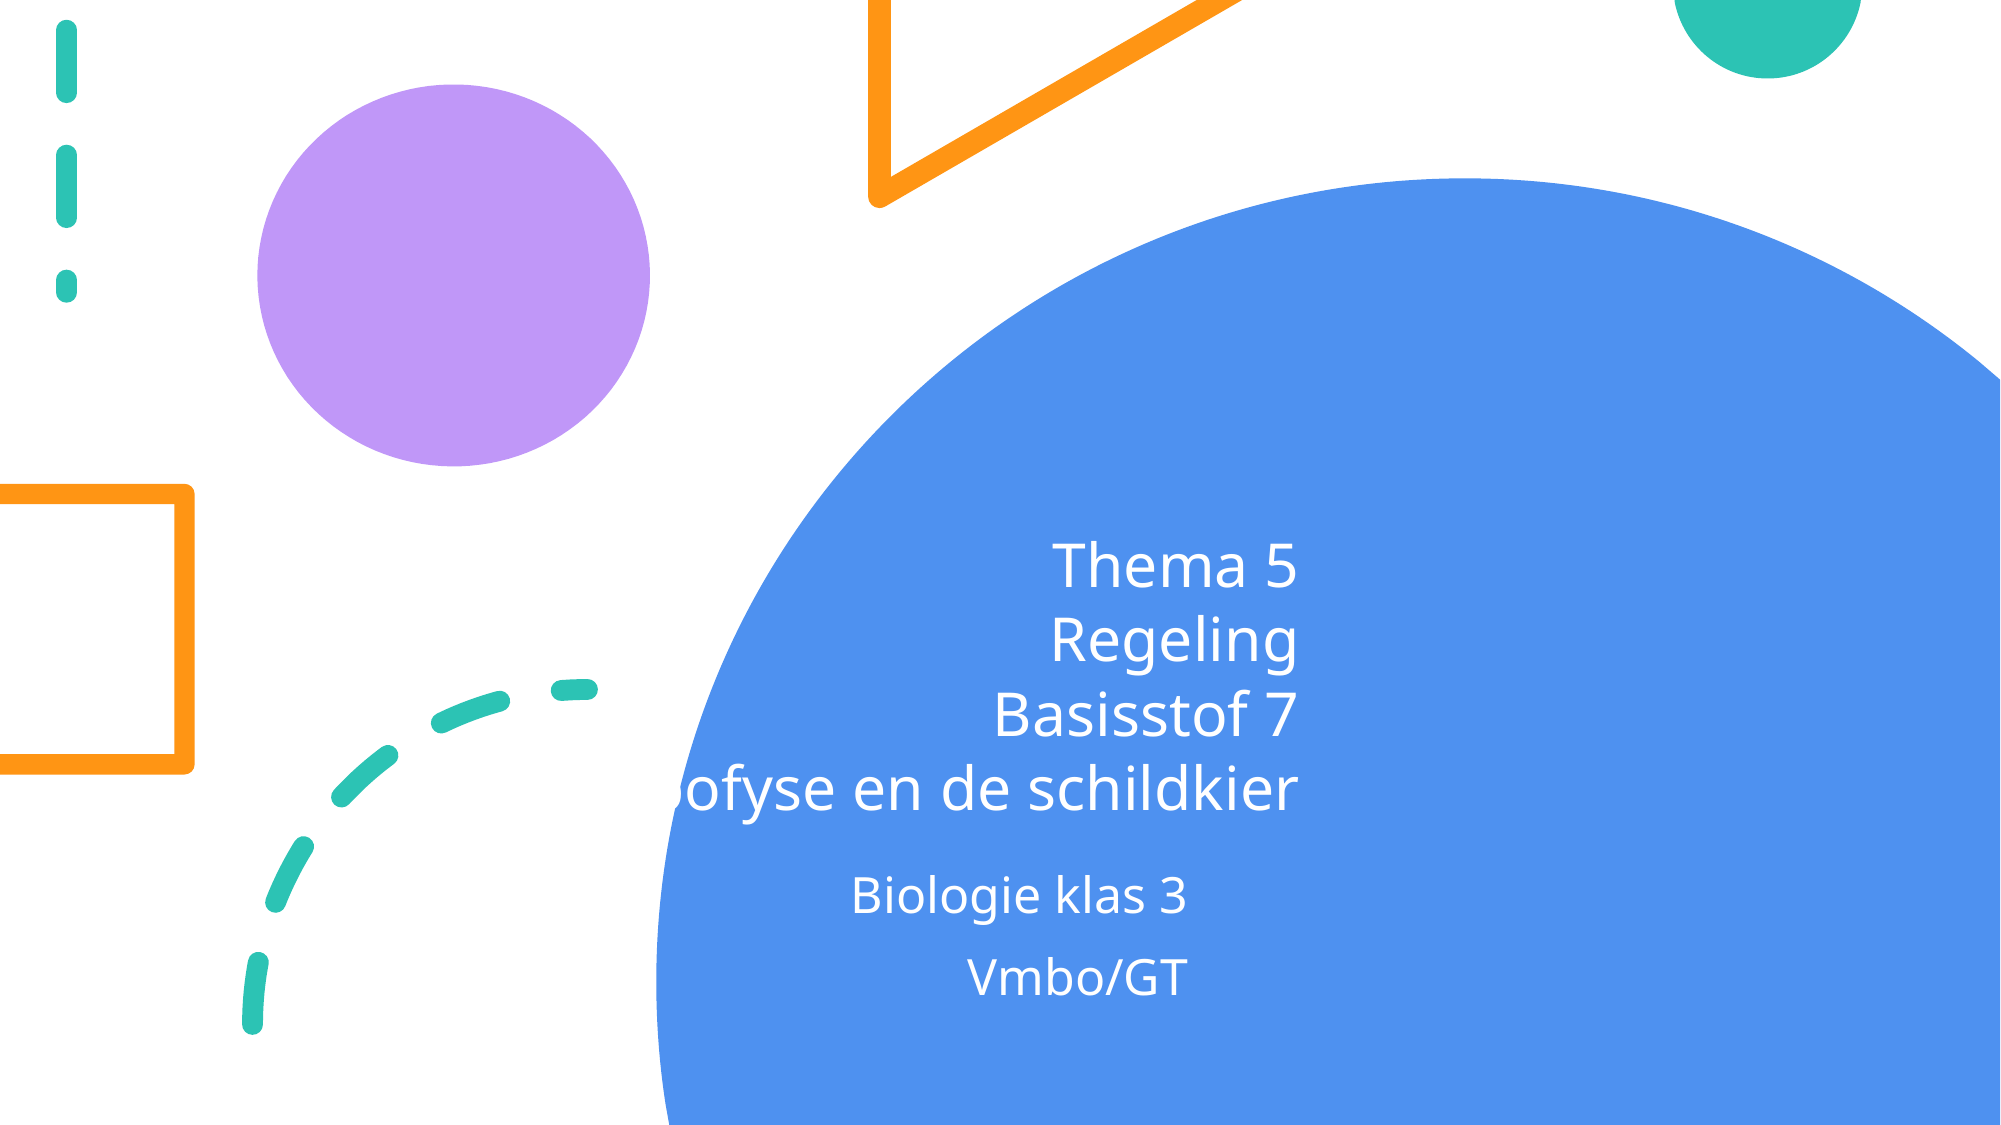

# Thema 5 Regeling Basisstof 7 hypofyse en de schildkier
Biologie klas 3
Vmbo/GT